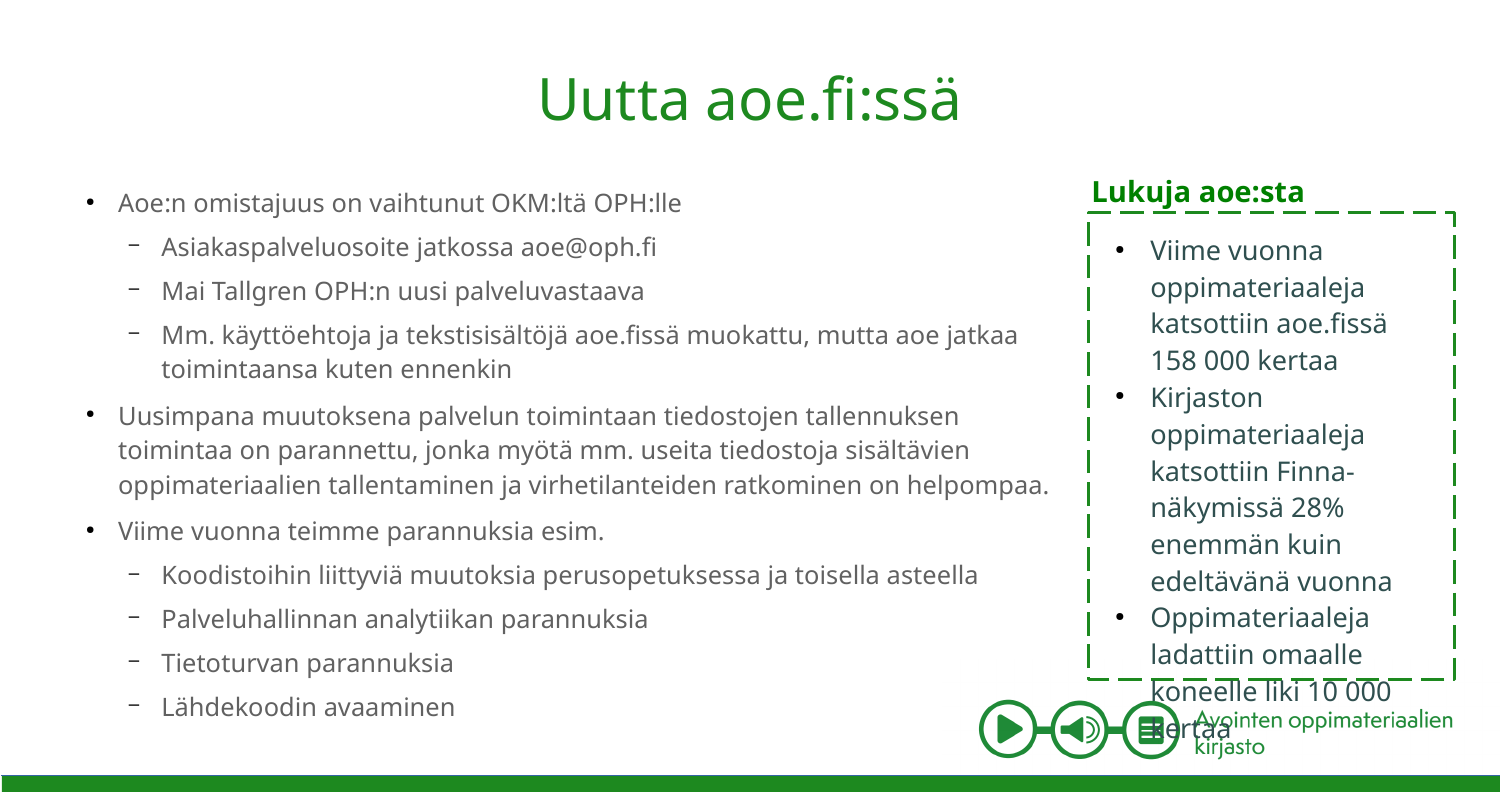

# Uutta aoe.fi:ssä
Lukuja aoe:sta
Aoe:n omistajuus on vaihtunut OKM:ltä OPH:lle
Asiakaspalveluosoite jatkossa aoe@oph.fi
Mai Tallgren OPH:n uusi palveluvastaava
Mm. käyttöehtoja ja tekstisisältöjä aoe.fissä muokattu, mutta aoe jatkaa toimintaansa kuten ennenkin
Uusimpana muutoksena palvelun toimintaan tiedostojen tallennuksen toimintaa on parannettu, jonka myötä mm. useita tiedostoja sisältävien oppimateriaalien tallentaminen ja virhetilanteiden ratkominen on helpompaa.
Viime vuonna teimme parannuksia esim.
Koodistoihin liittyviä muutoksia perusopetuksessa ja toisella asteella
Palveluhallinnan analytiikan parannuksia
Tietoturvan parannuksia
Lähdekoodin avaaminen
Viime vuonna oppimateriaaleja katsottiin aoe.fissä 158 000 kertaa
Kirjaston oppimateriaaleja katsottiin Finna-näkymissä 28% enemmän kuin edeltävänä vuonna
Oppimateriaaleja ladattiin omaalle koneelle liki 10 000 kertaa